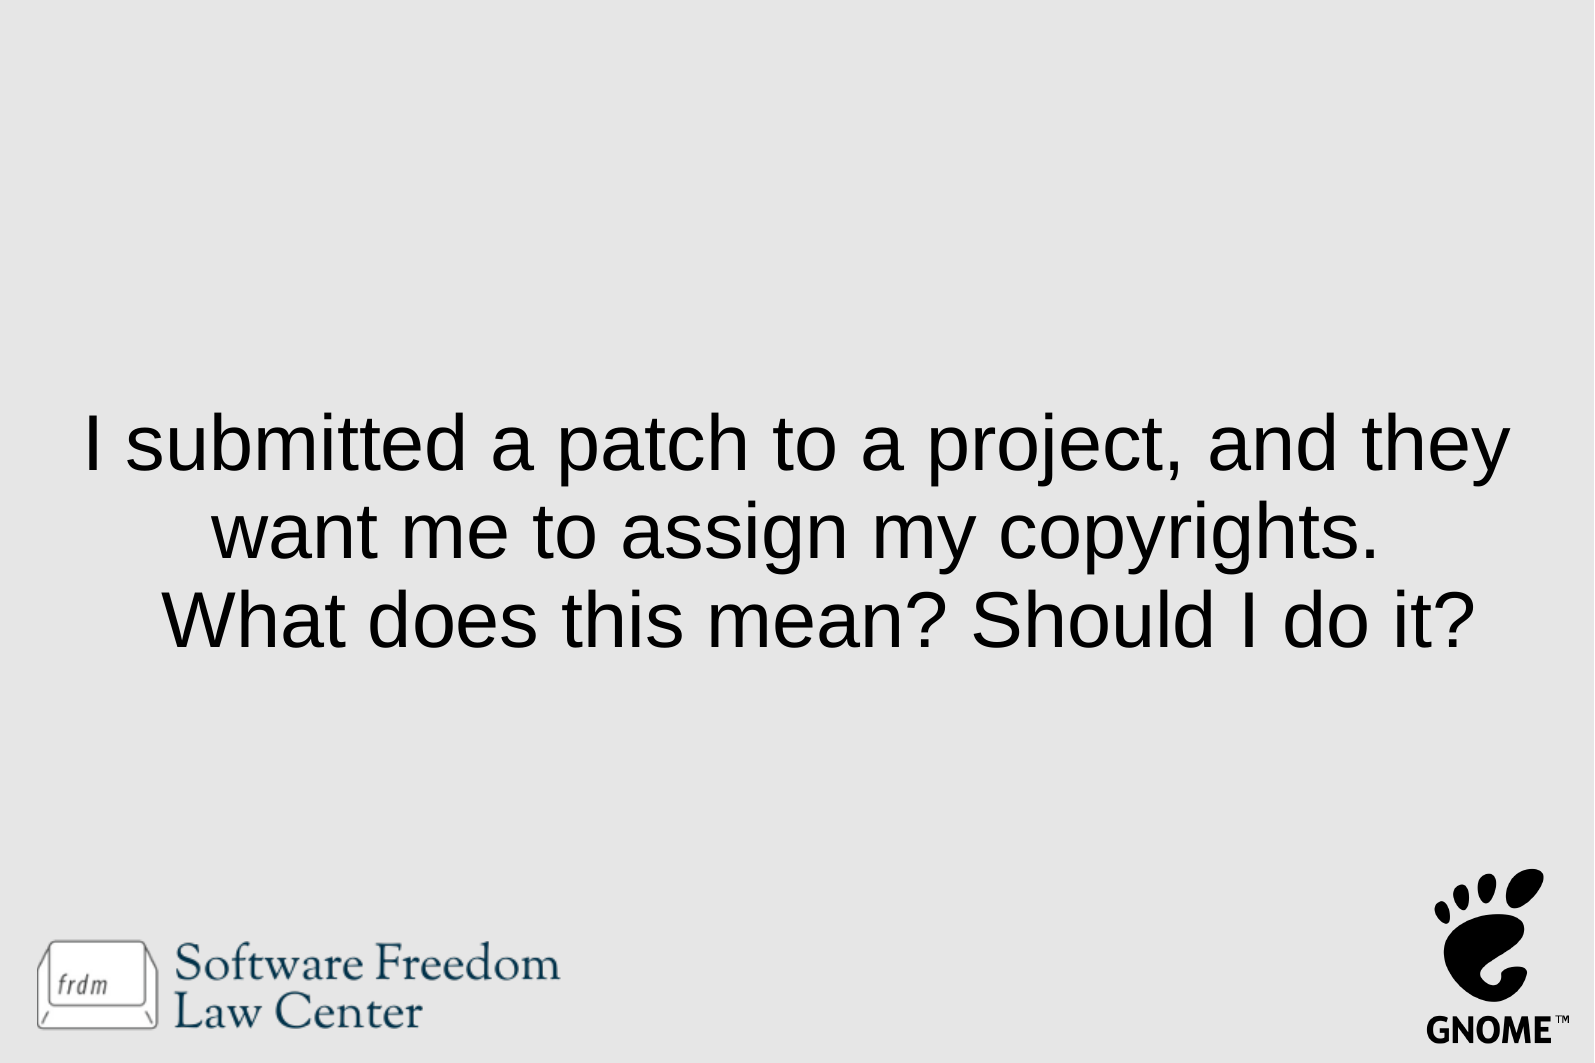

# I submitted a patch to a project, and they want me to assign my copyrights. What does this mean? Should I do it?